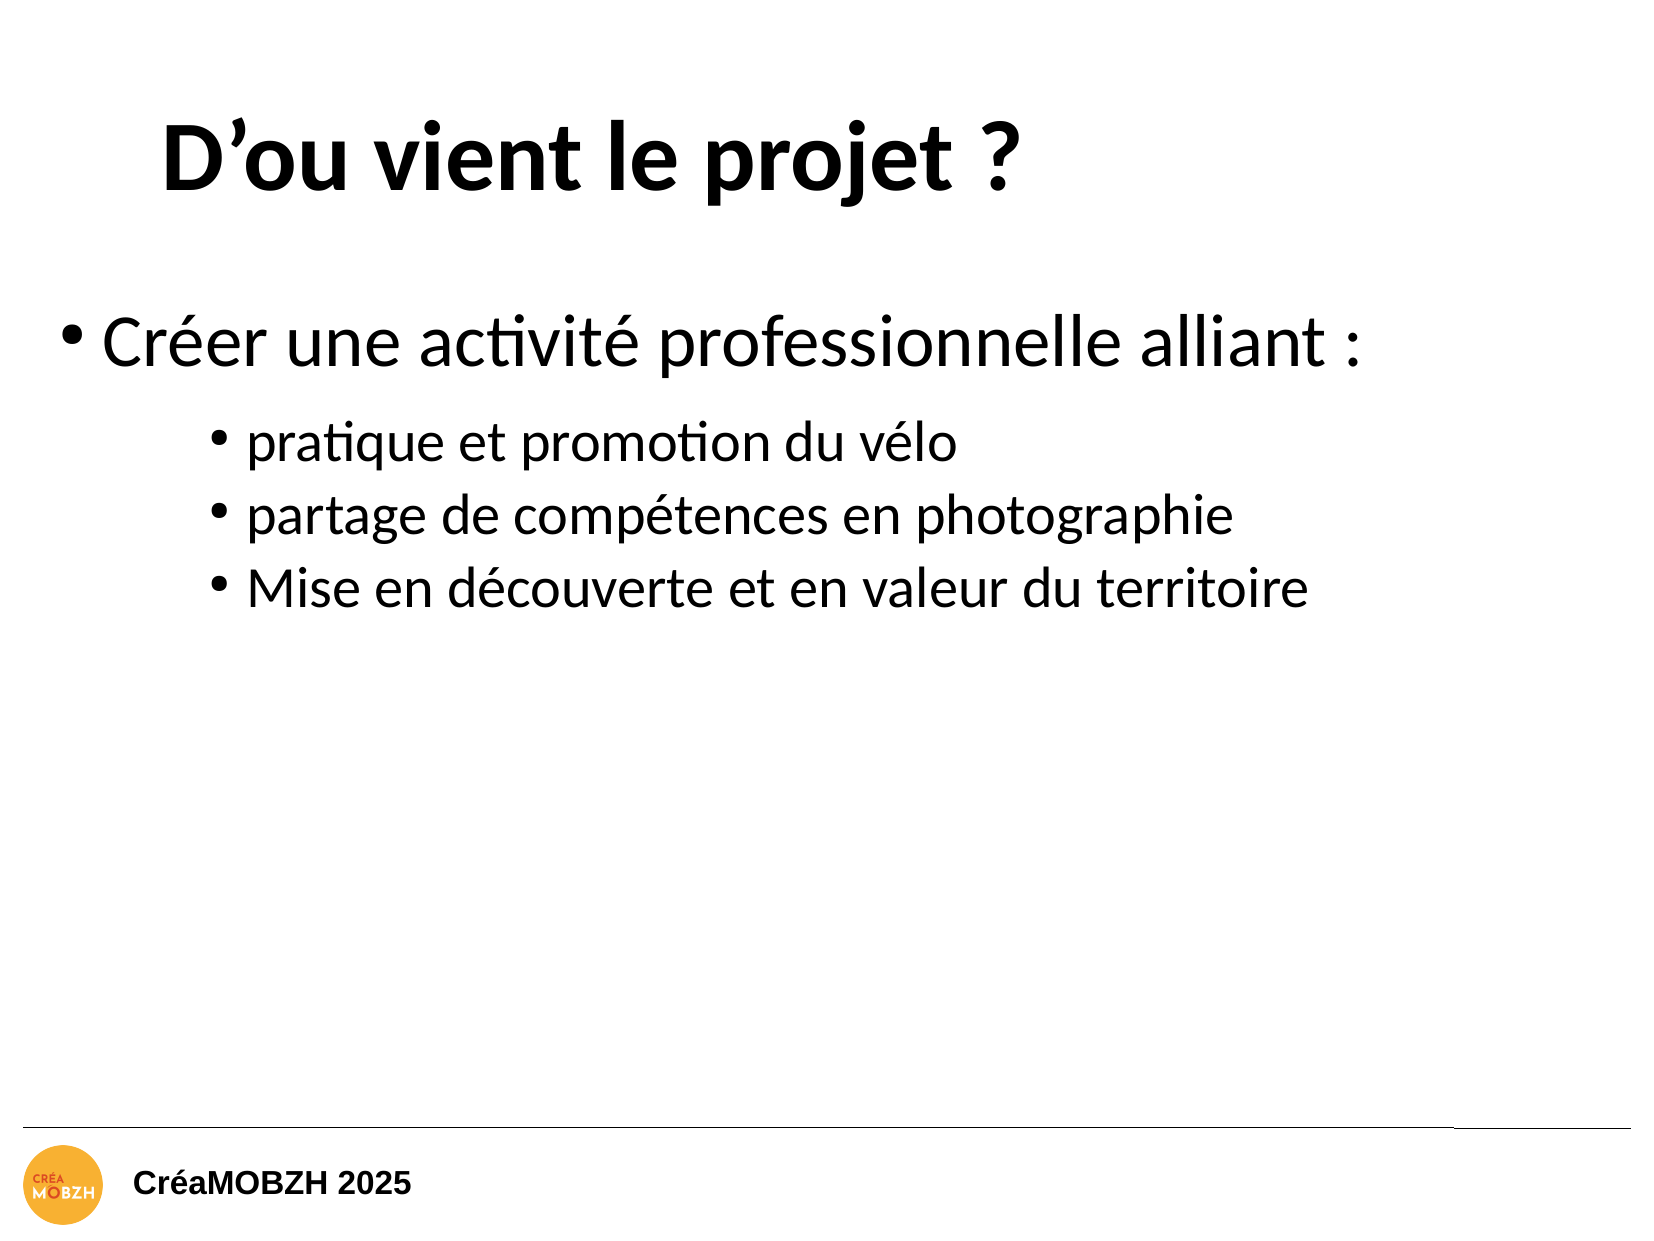

# D’ou vient le projet ?
 Créer une activité professionnelle alliant :
pratique et promotion du vélo
partage de compétences en photographie
Mise en découverte et en valeur du territoire
CréaMOBZH 2025